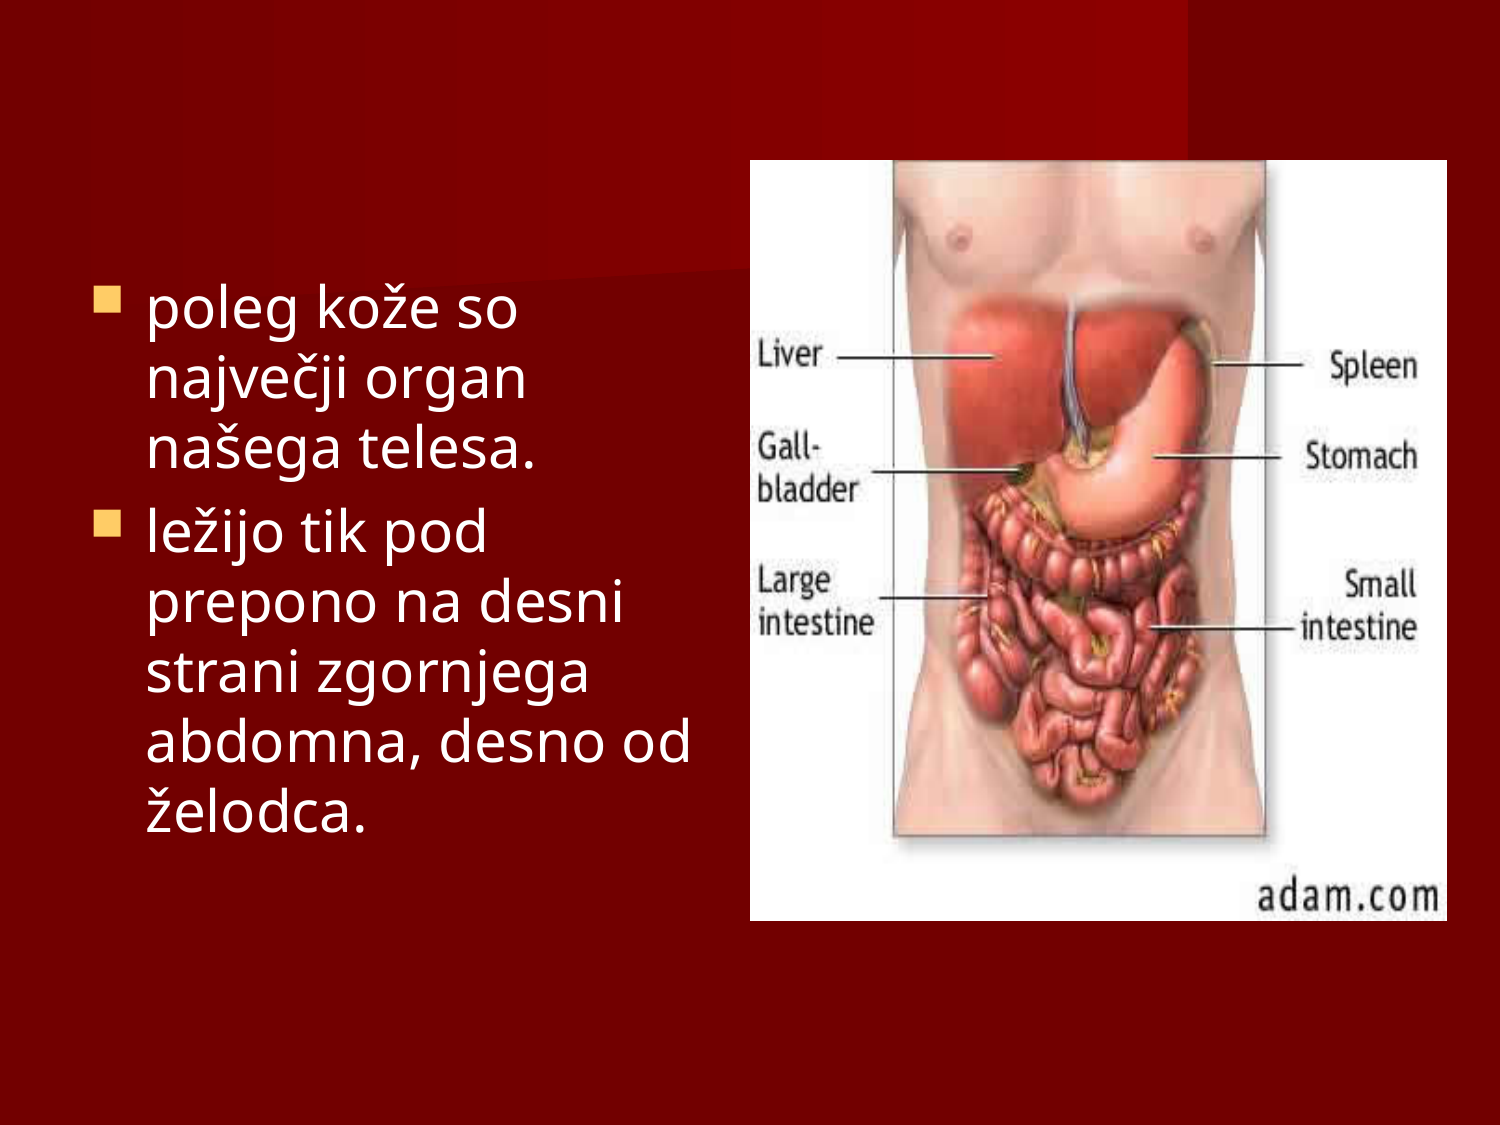

poleg kože so največji organ našega telesa.
ležijo tik pod prepono na desni strani zgornjega abdomna, desno od želodca.